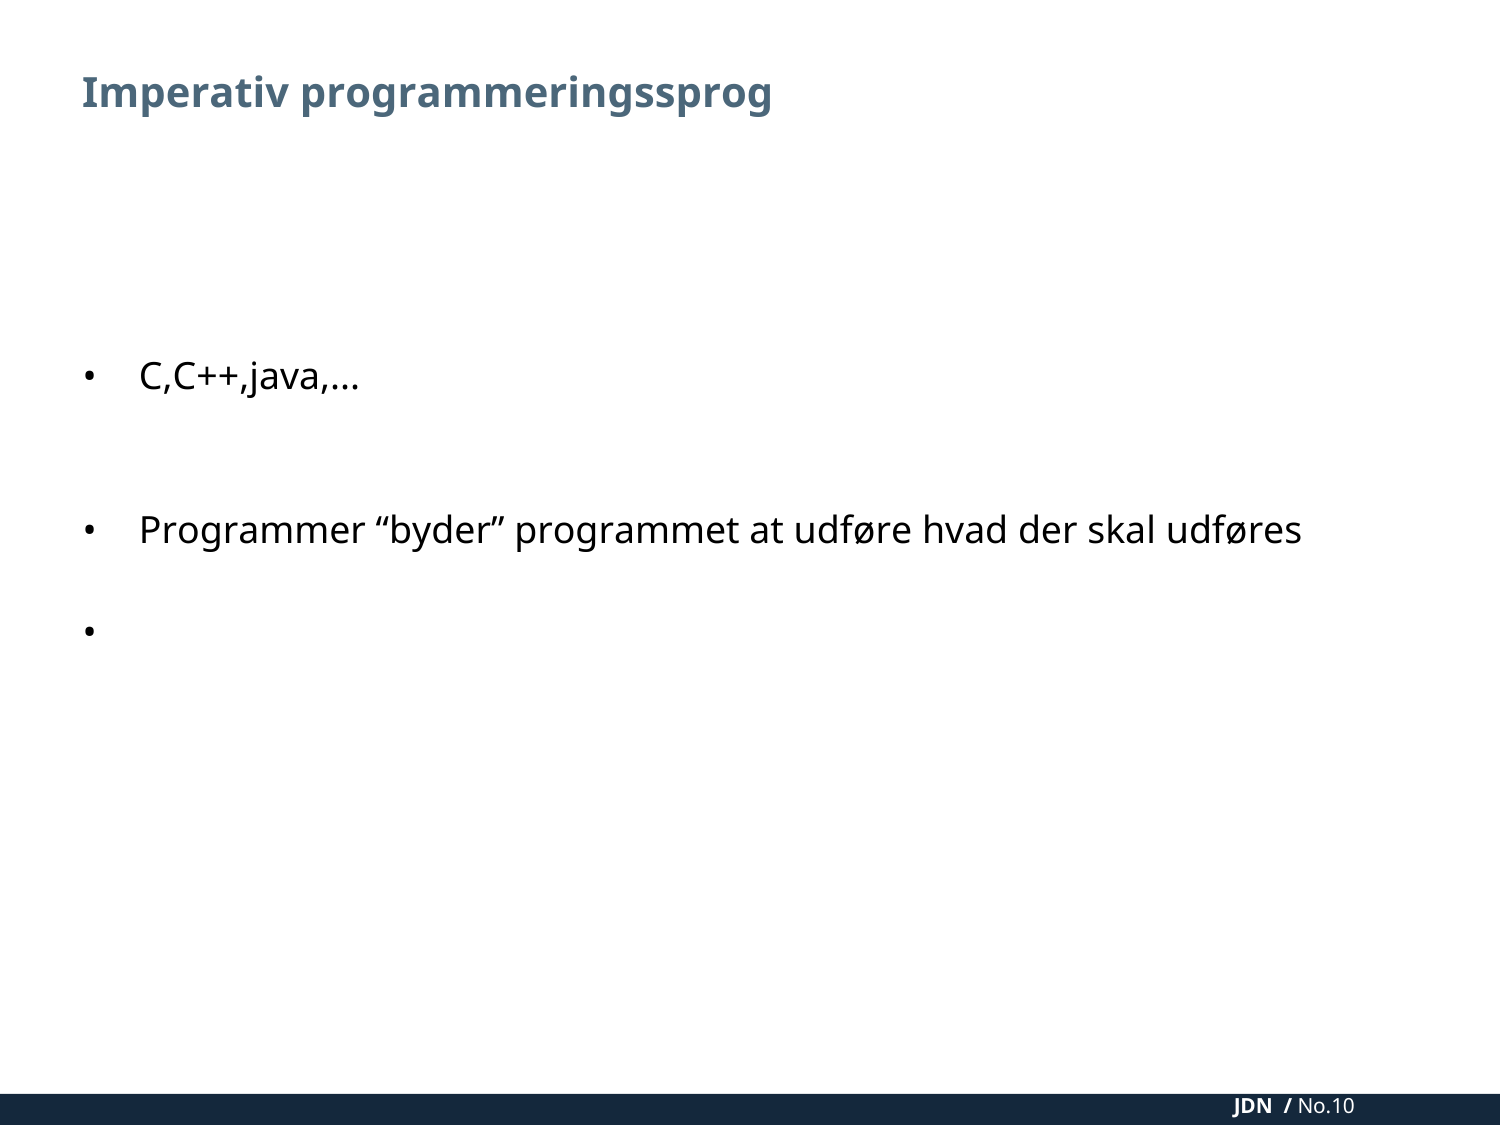

# Imperativ programmeringssprog
C,C++,java,...
Programmer “byder” programmet at udføre hvad der skal udføres